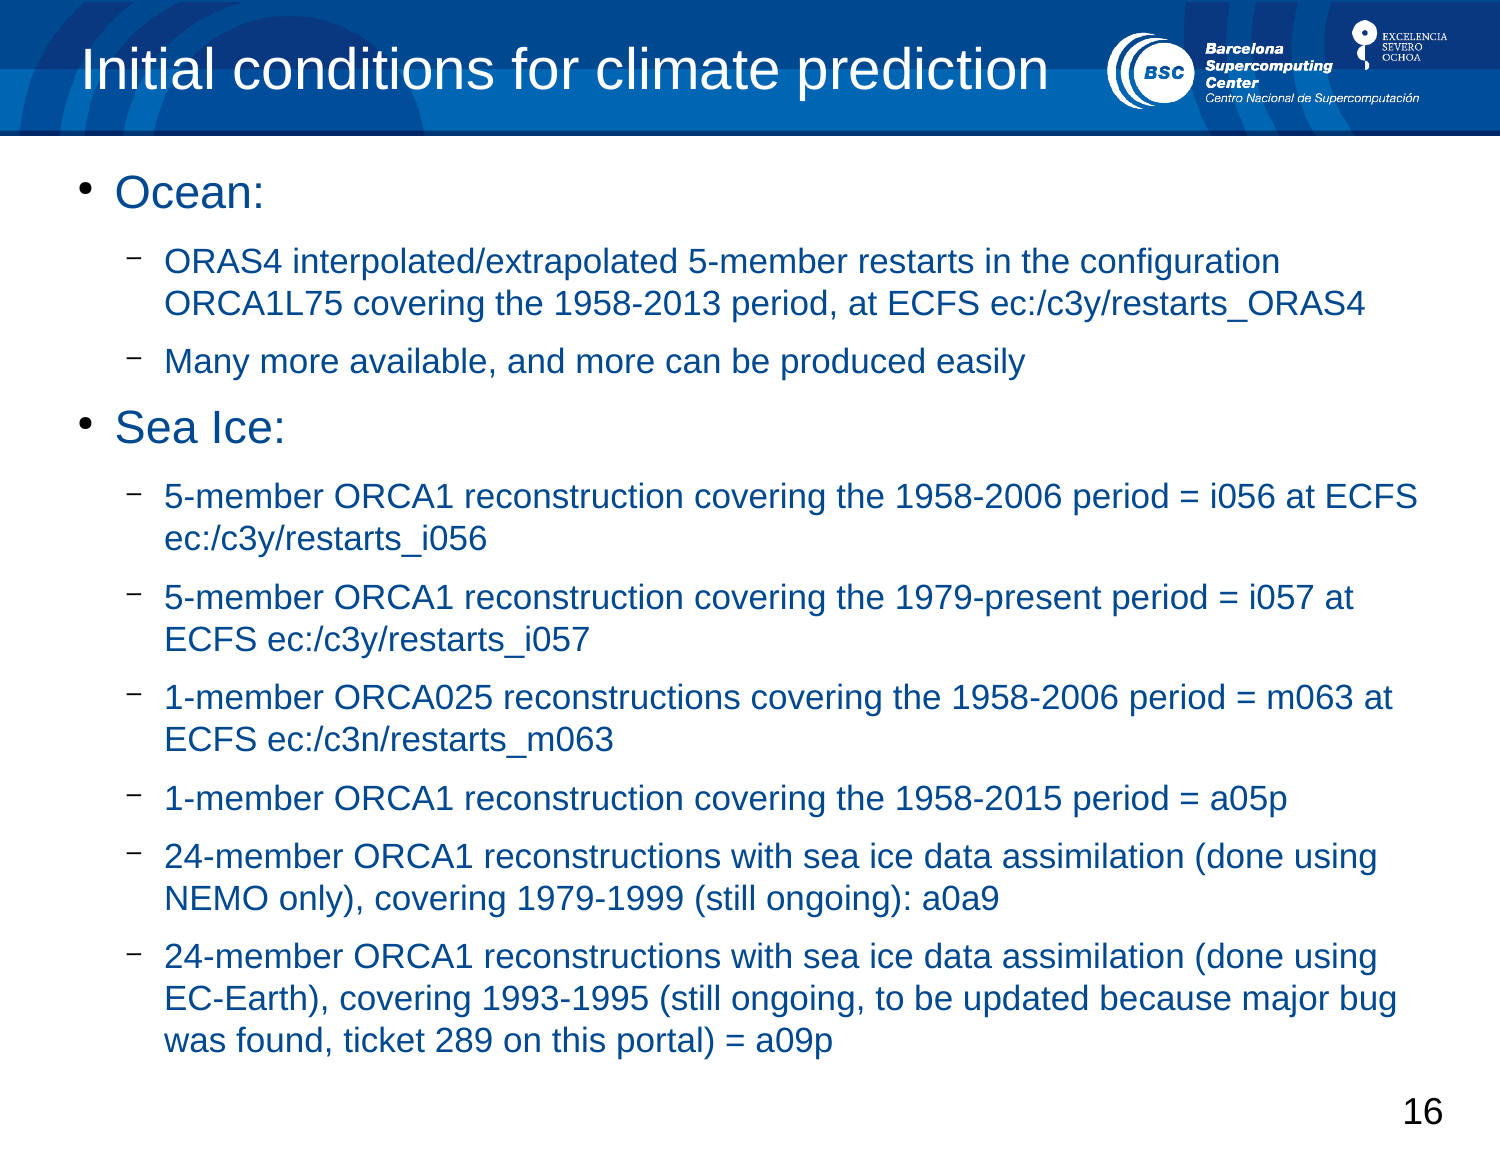

Initial conditions for climate prediction
# Ocean:
ORAS4 interpolated/extrapolated 5-member restarts in the configuration ORCA1L75 covering the 1958-2013 period, at ECFS ec:/c3y/restarts_ORAS4
Many more available, and more can be produced easily
Sea Ice:
5-member ORCA1 reconstruction covering the 1958-2006 period = i056 at ECFS ec:/c3y/restarts_i056
5-member ORCA1 reconstruction covering the 1979-present period = i057 at ECFS ec:/c3y/restarts_i057
1-member ORCA025 reconstructions covering the 1958-2006 period = m063 at ECFS ec:/c3n/restarts_m063
1-member ORCA1 reconstruction covering the 1958-2015 period = a05p
24-member ORCA1 reconstructions with sea ice data assimilation (done using NEMO only), covering 1979-1999 (still ongoing): a0a9
24-member ORCA1 reconstructions with sea ice data assimilation (done using EC-Earth), covering 1993-1995 (still ongoing, to be updated because major bug was found, ticket 289 on this portal) = a09p